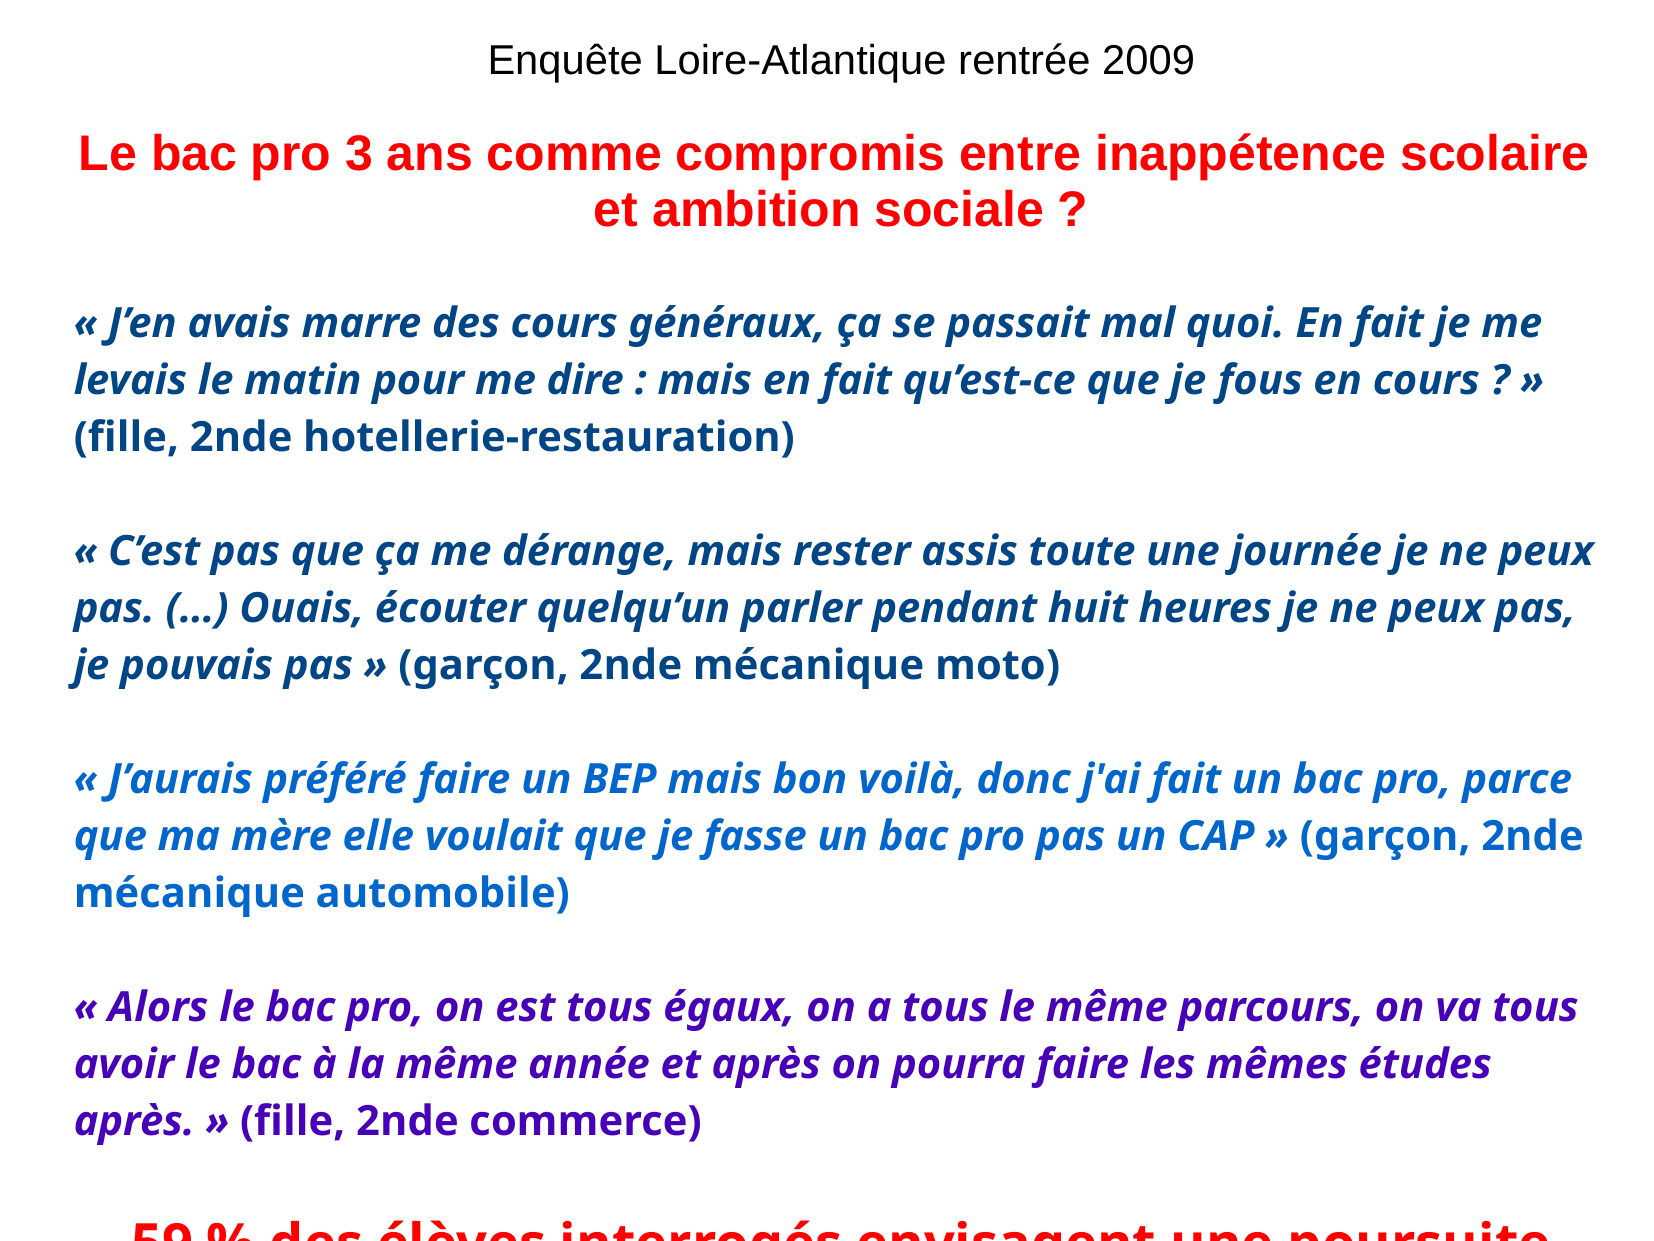

Enquête Loire-Atlantique rentrée 2009
Le bac pro 3 ans comme compromis entre inappétence scolaire et ambition sociale ?
« J’en avais marre des cours généraux, ça se passait mal quoi. En fait je me levais le matin pour me dire : mais en fait qu’est-ce que je fous en cours ? » (fille, 2nde hotellerie-restauration)
« C’est pas que ça me dérange, mais rester assis toute une journée je ne peux
pas. (…) Ouais, écouter quelqu’un parler pendant huit heures je ne peux pas, je pouvais pas » (garçon, 2nde mécanique moto)
« J’aurais préféré faire un BEP mais bon voilà, donc j'ai fait un bac pro, parce que ma mère elle voulait que je fasse un bac pro pas un CAP » (garçon, 2nde mécanique automobile)
« Alors le bac pro, on est tous égaux, on a tous le même parcours, on va tous avoir le bac à la même année et après on pourra faire les mêmes études après. » (fille, 2nde commerce)
59 % des élèves interrogés envisagent une poursuite d'études post Bac